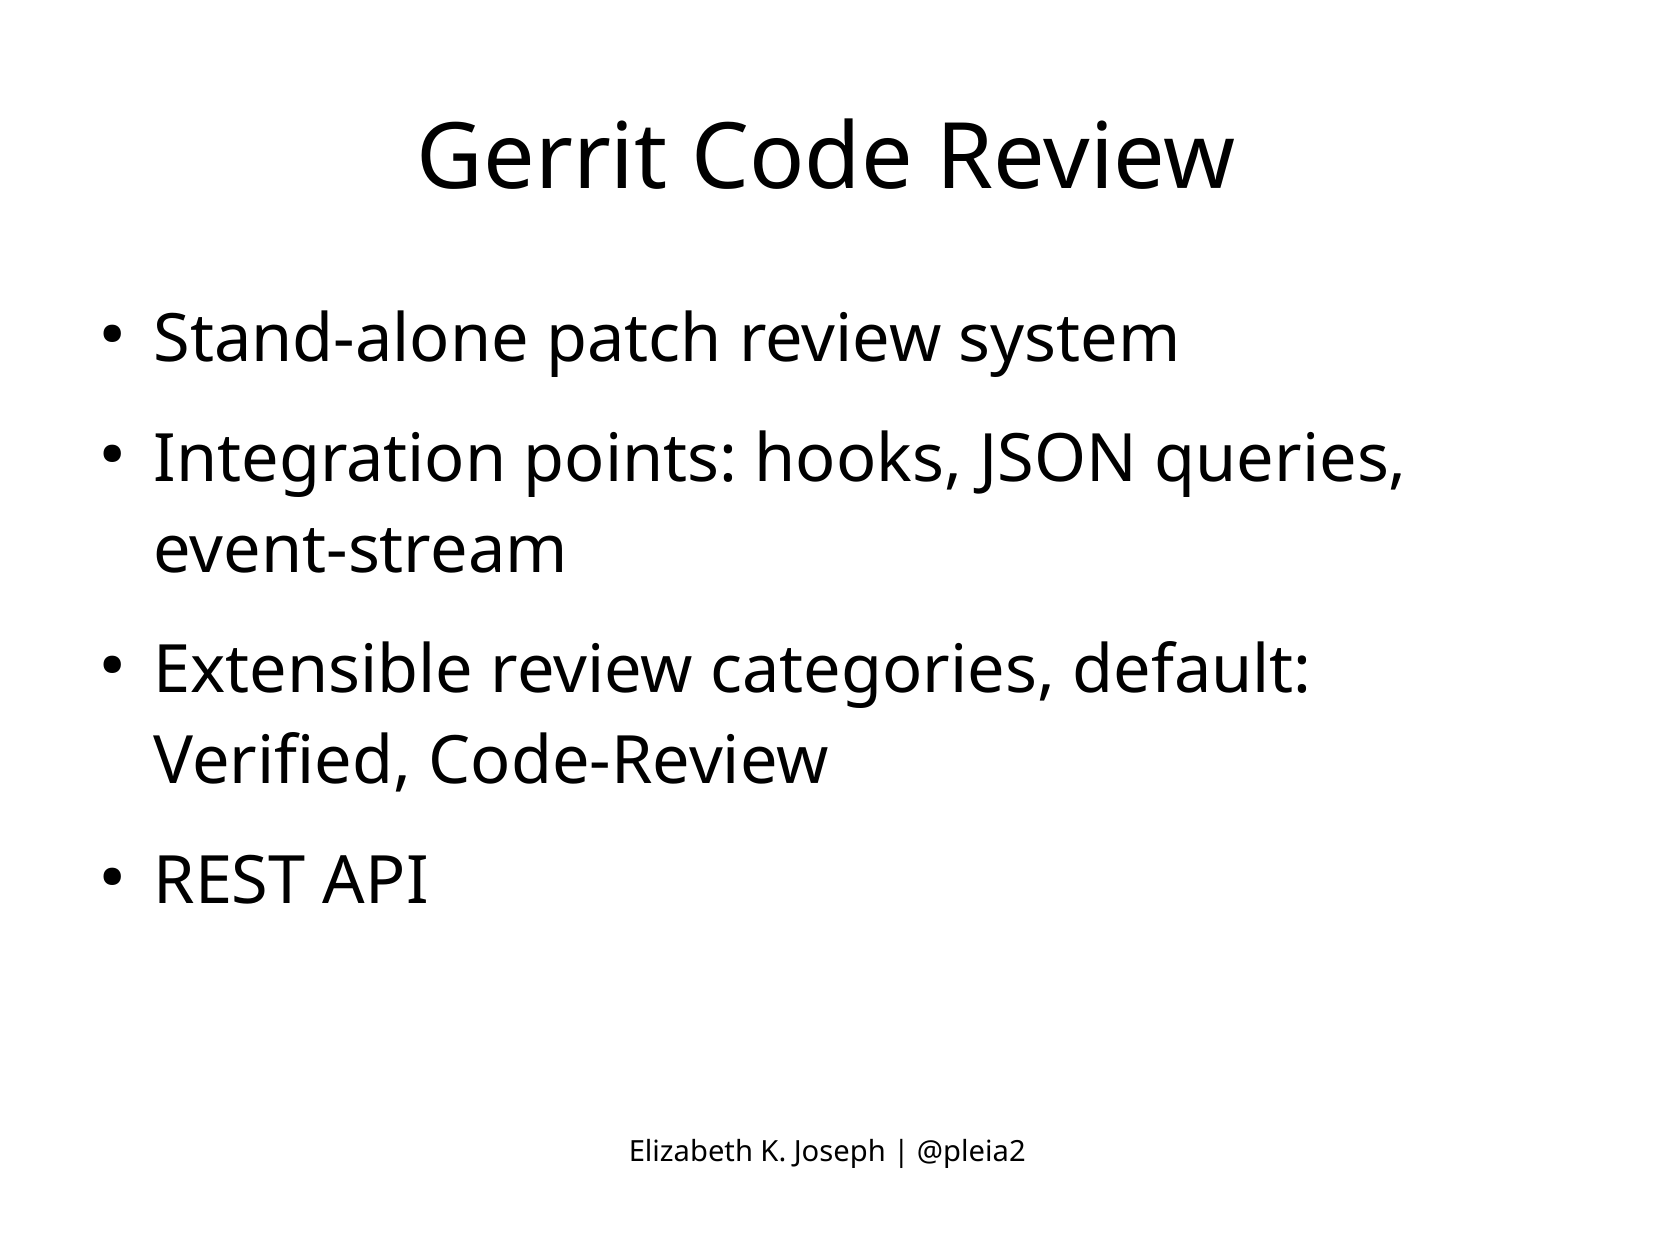

# Gerrit Code Review
Stand-alone patch review system
Integration points: hooks, JSON queries, event-stream
Extensible review categories, default: Verified, Code-Review
REST API
Elizabeth K. Joseph | @pleia2